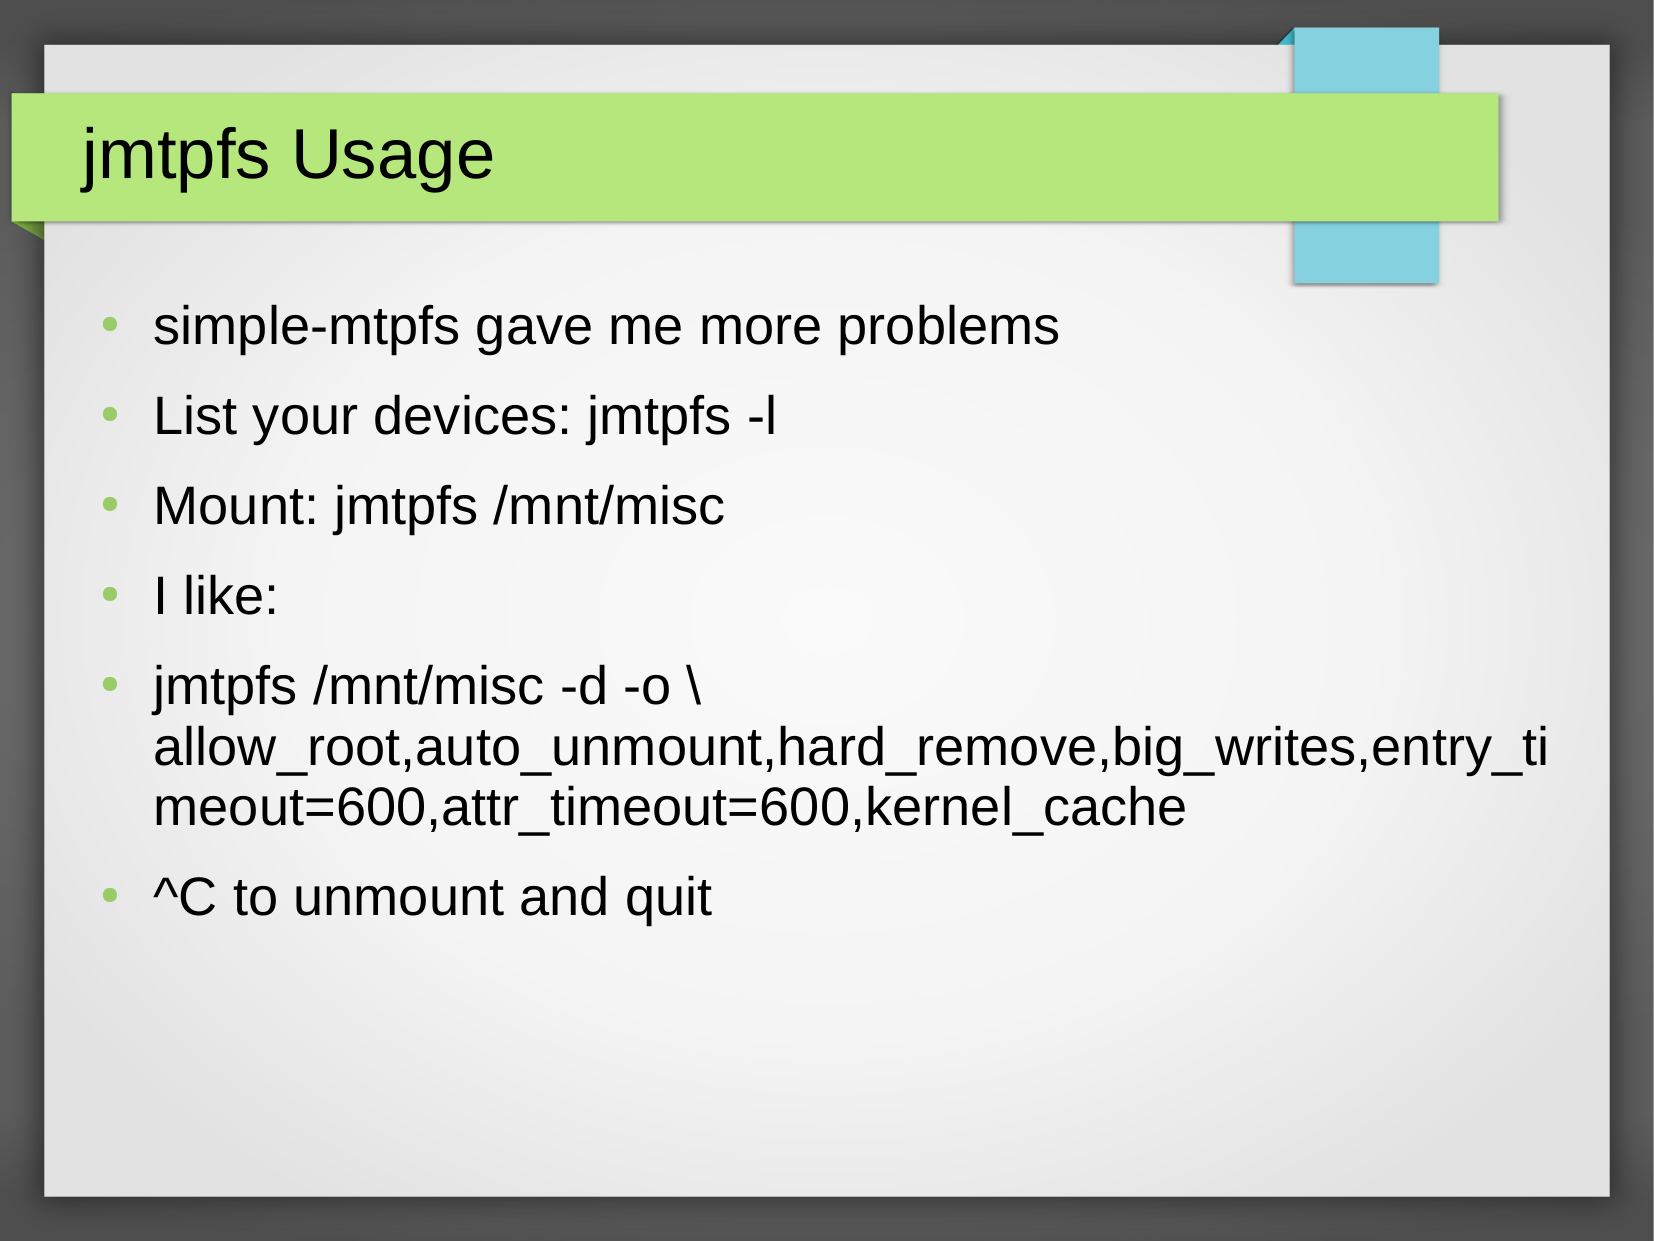

# jmtpfs Usage
simple-mtpfs gave me more problems
List your devices: jmtpfs -l
Mount: jmtpfs /mnt/misc
I like:
jmtpfs /mnt/misc -d -o \ allow_root,auto_unmount,hard_remove,big_writes,entry_timeout=600,attr_timeout=600,kernel_cache
^C to unmount and quit